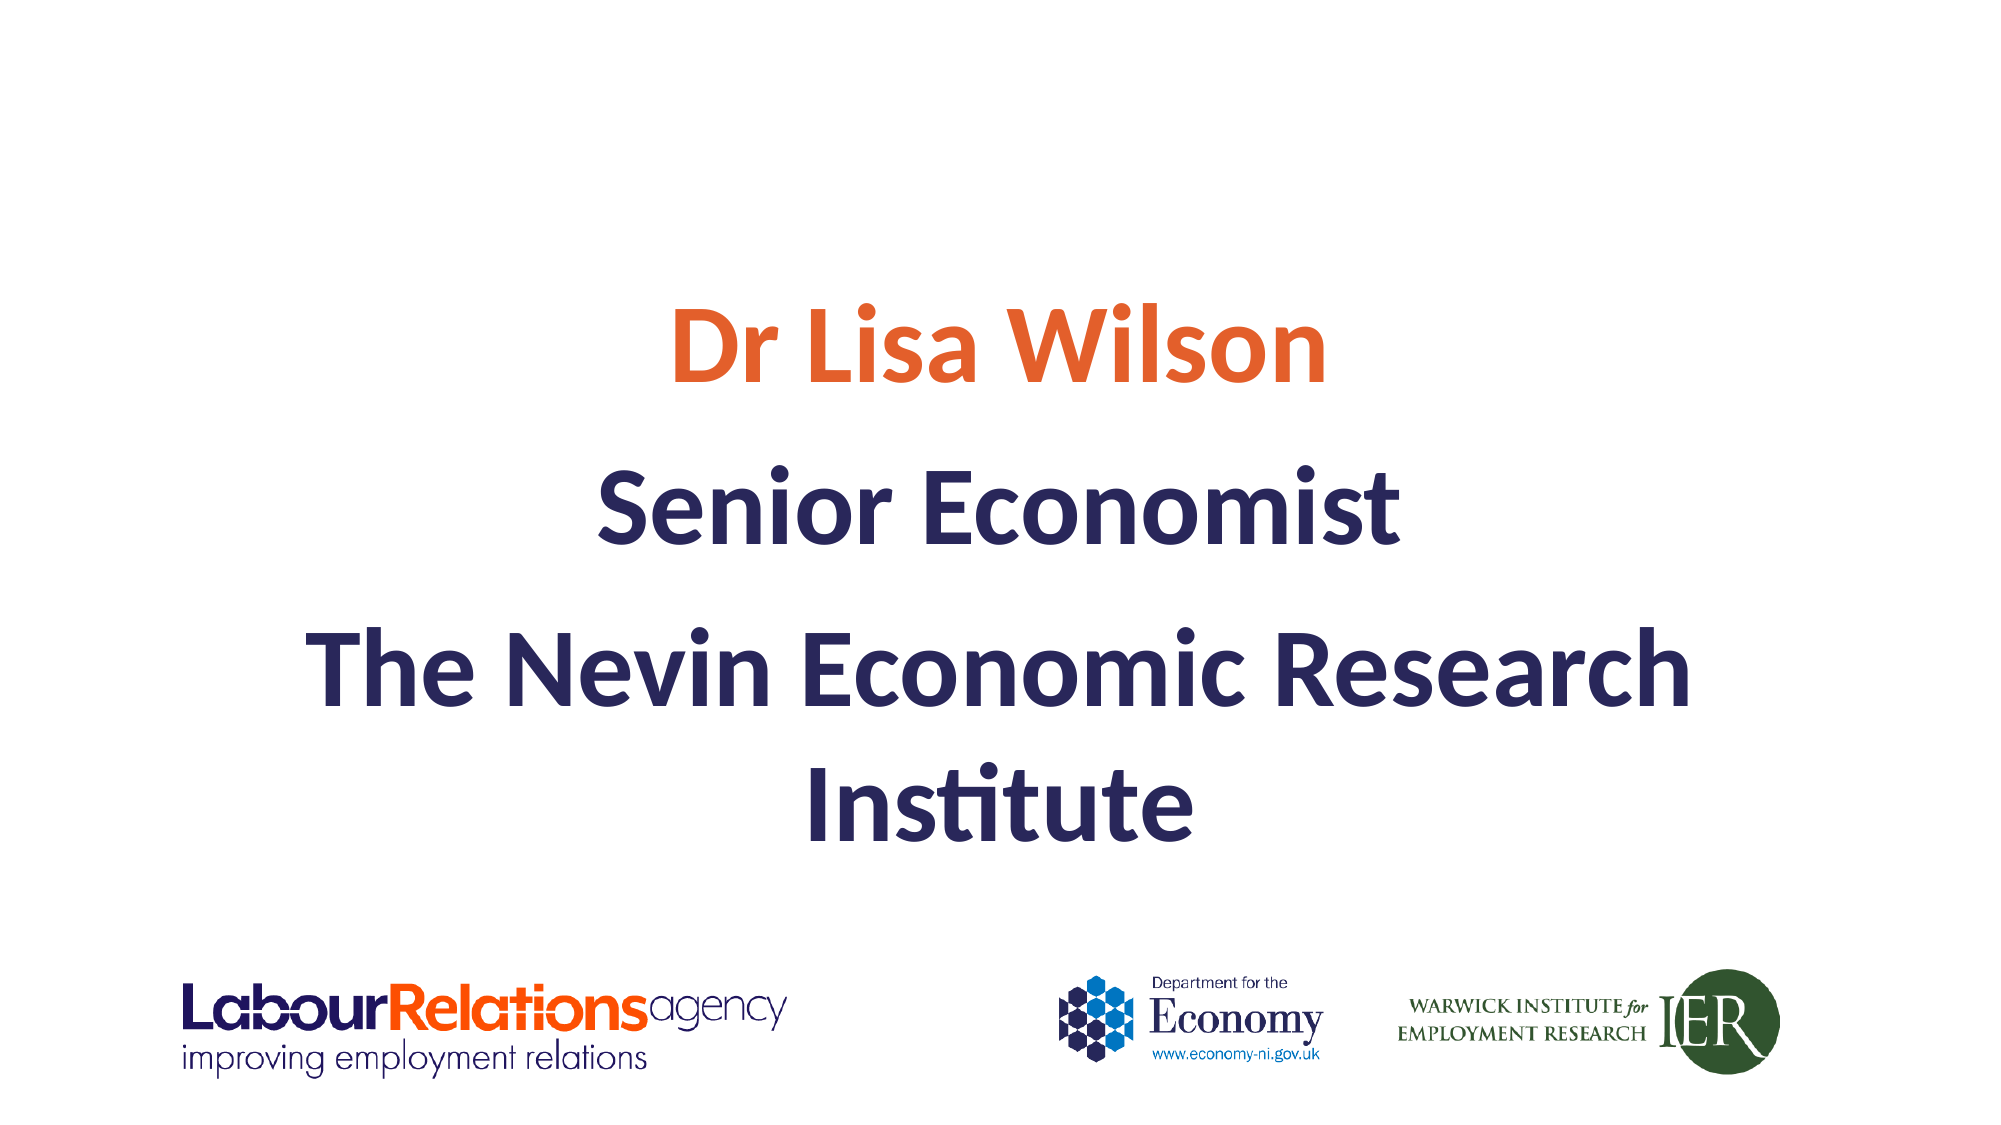

#
Dr Lisa Wilson
Senior Economist
The Nevin Economic Research Institute